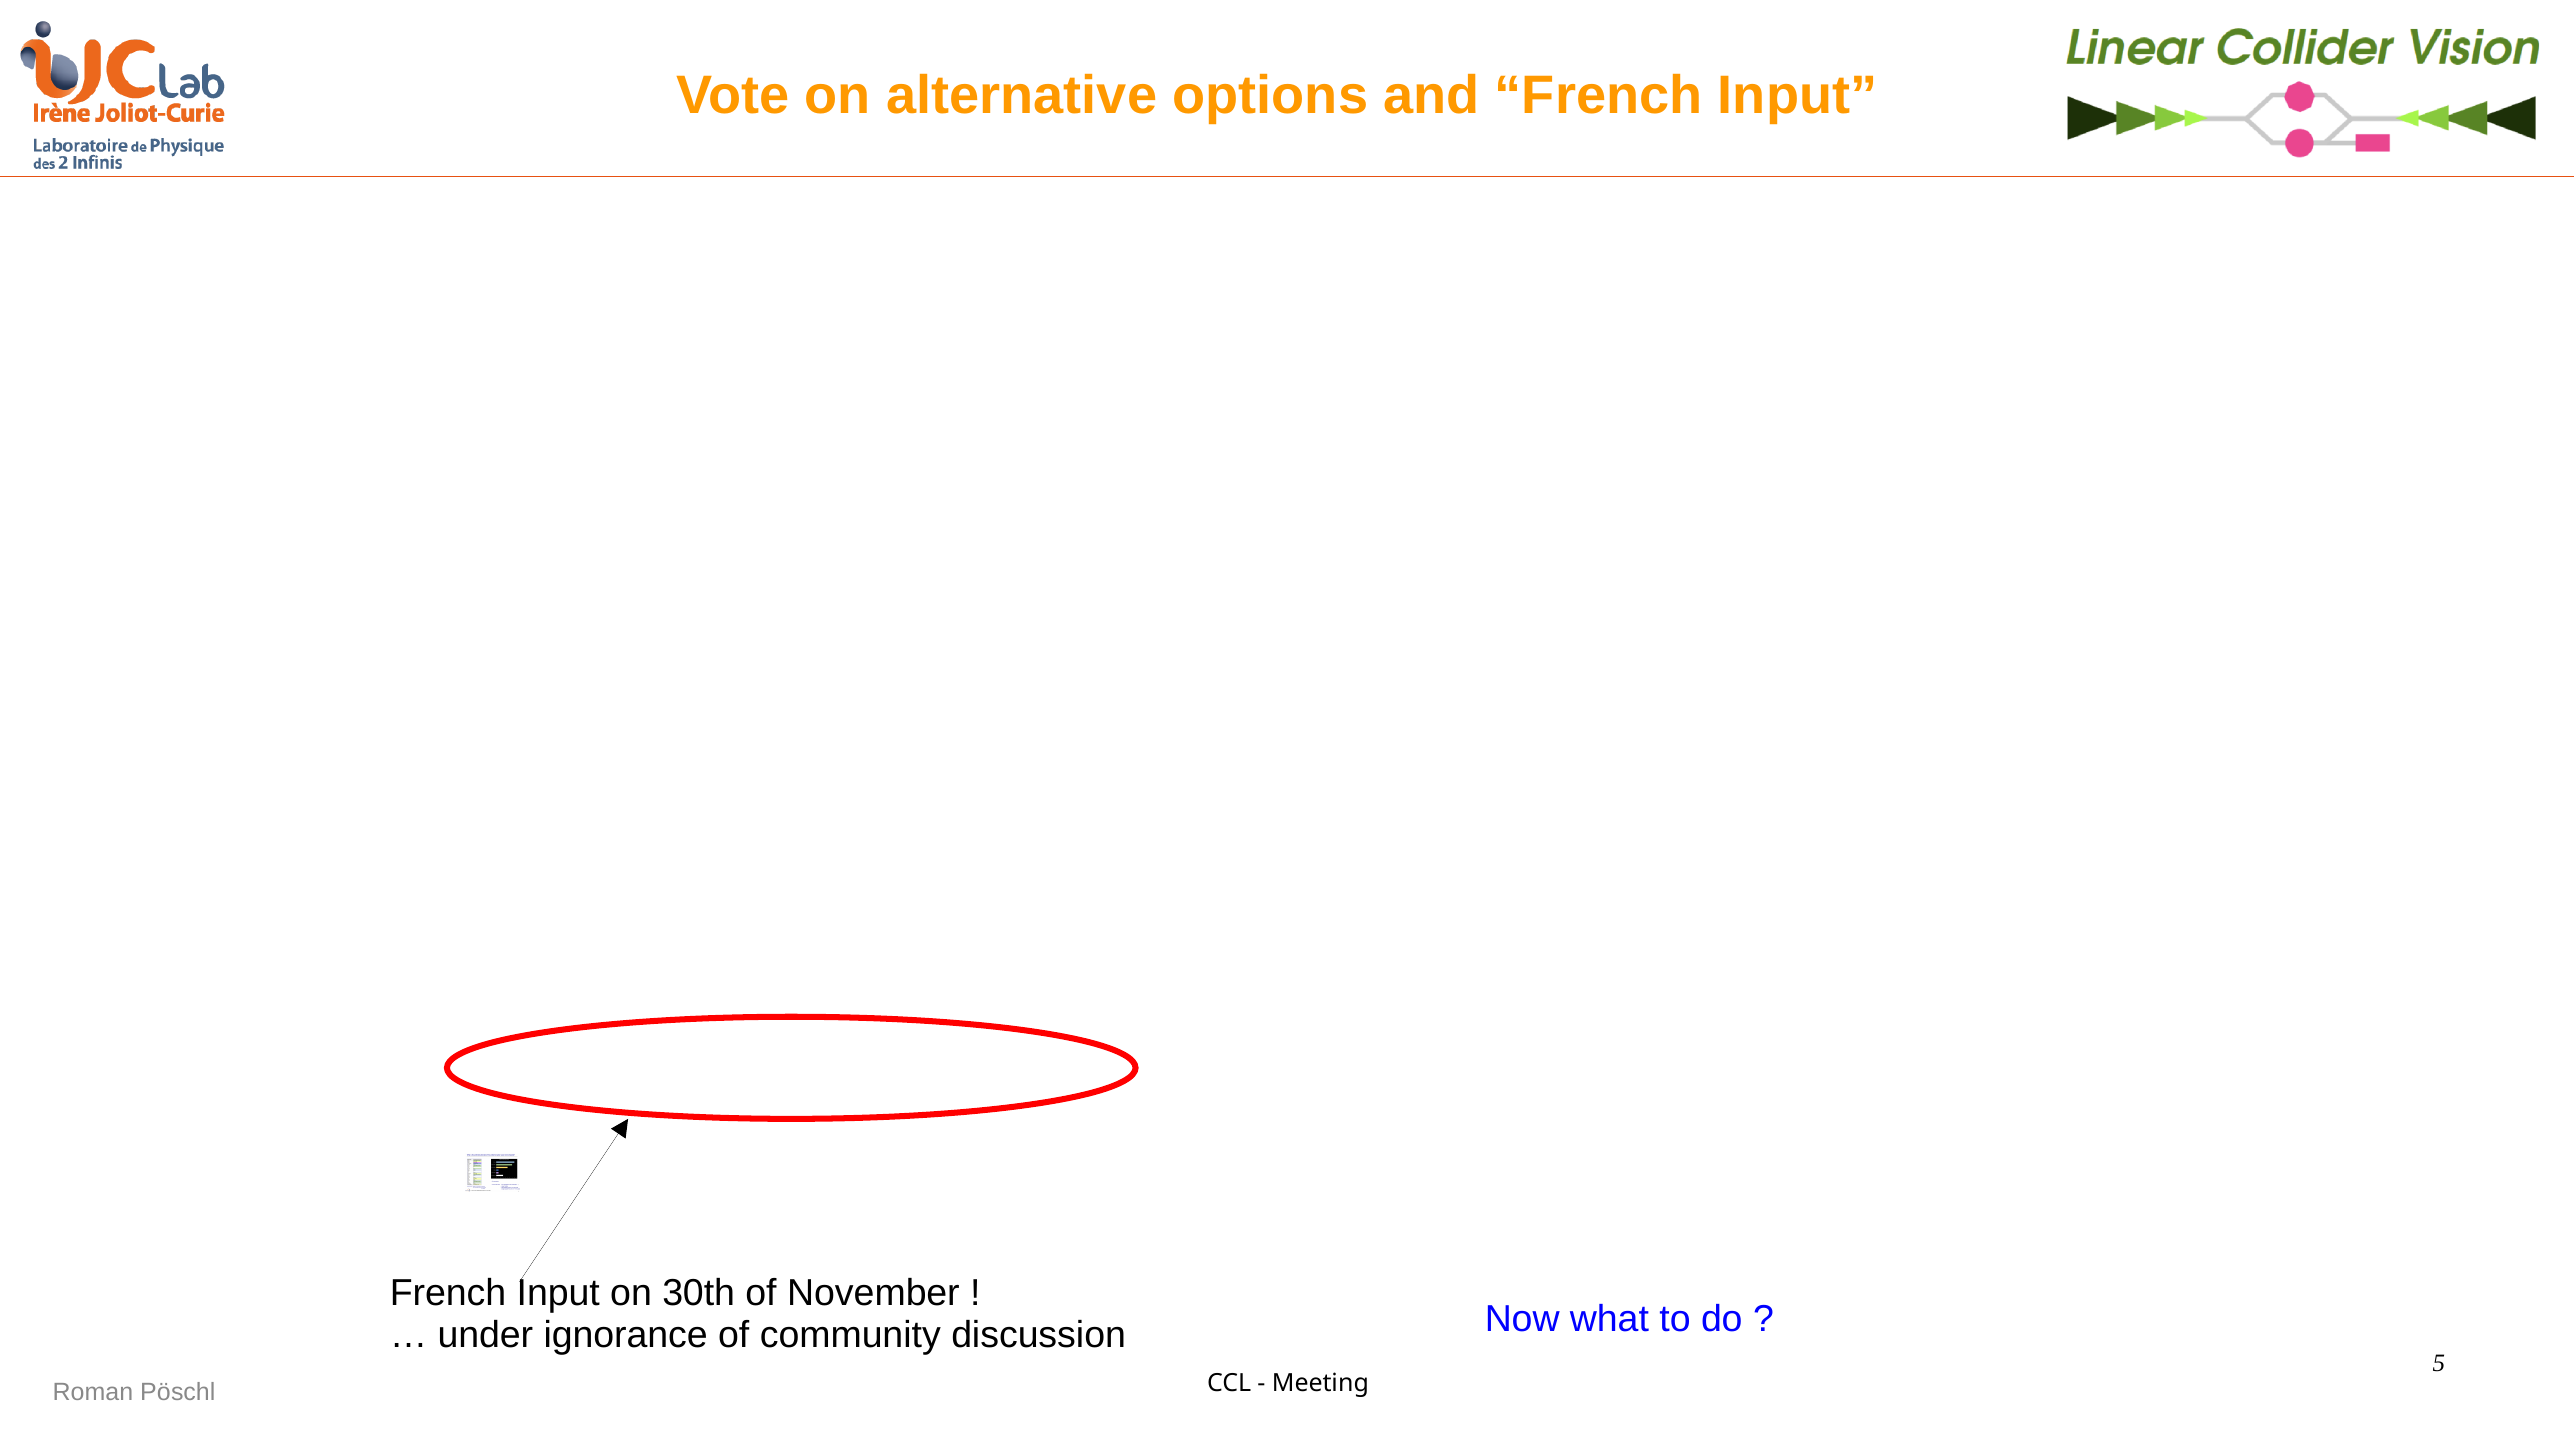

# Vote on alternative options and “French Input”
French Input on 30th of November !
… under ignorance of community discussion
Now what to do ?
5